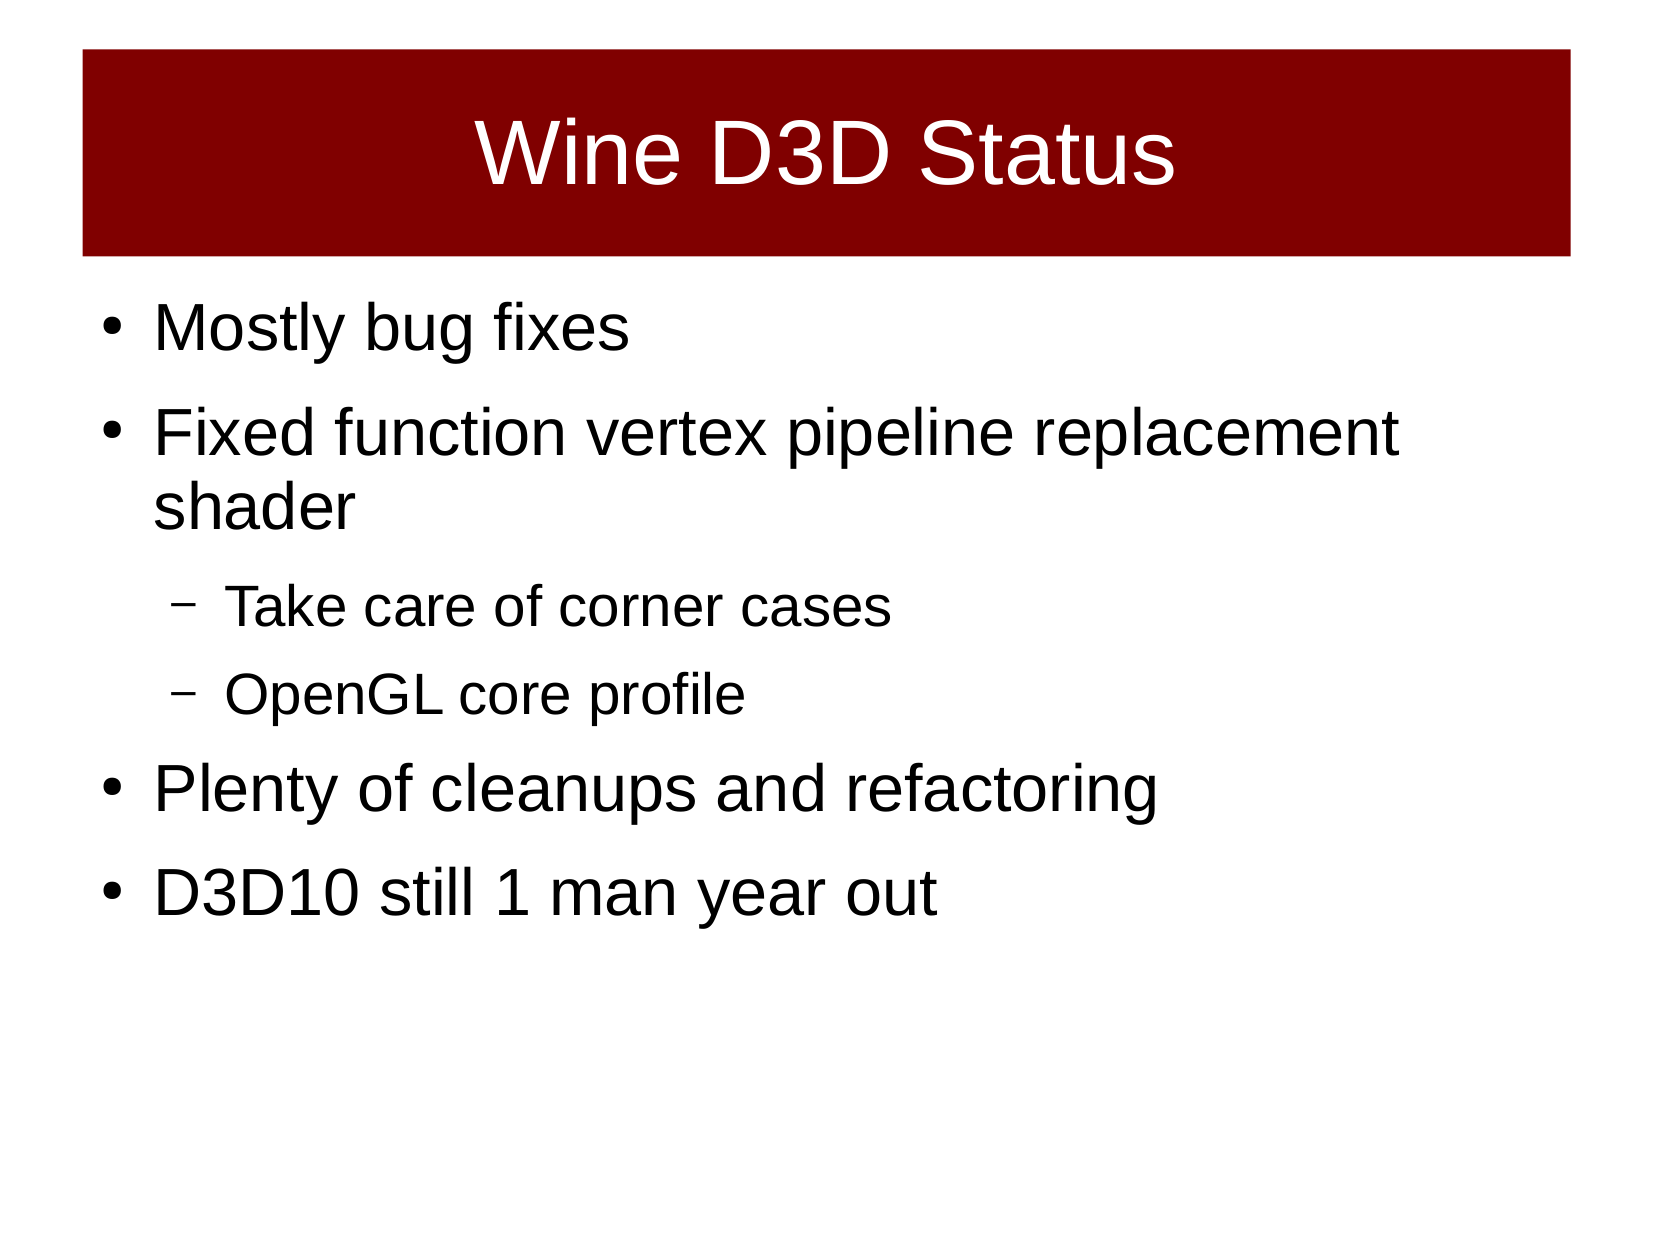

# Wine D3D Status
Mostly bug fixes
Fixed function vertex pipeline replacement shader
Take care of corner cases
OpenGL core profile
Plenty of cleanups and refactoring
D3D10 still 1 man year out